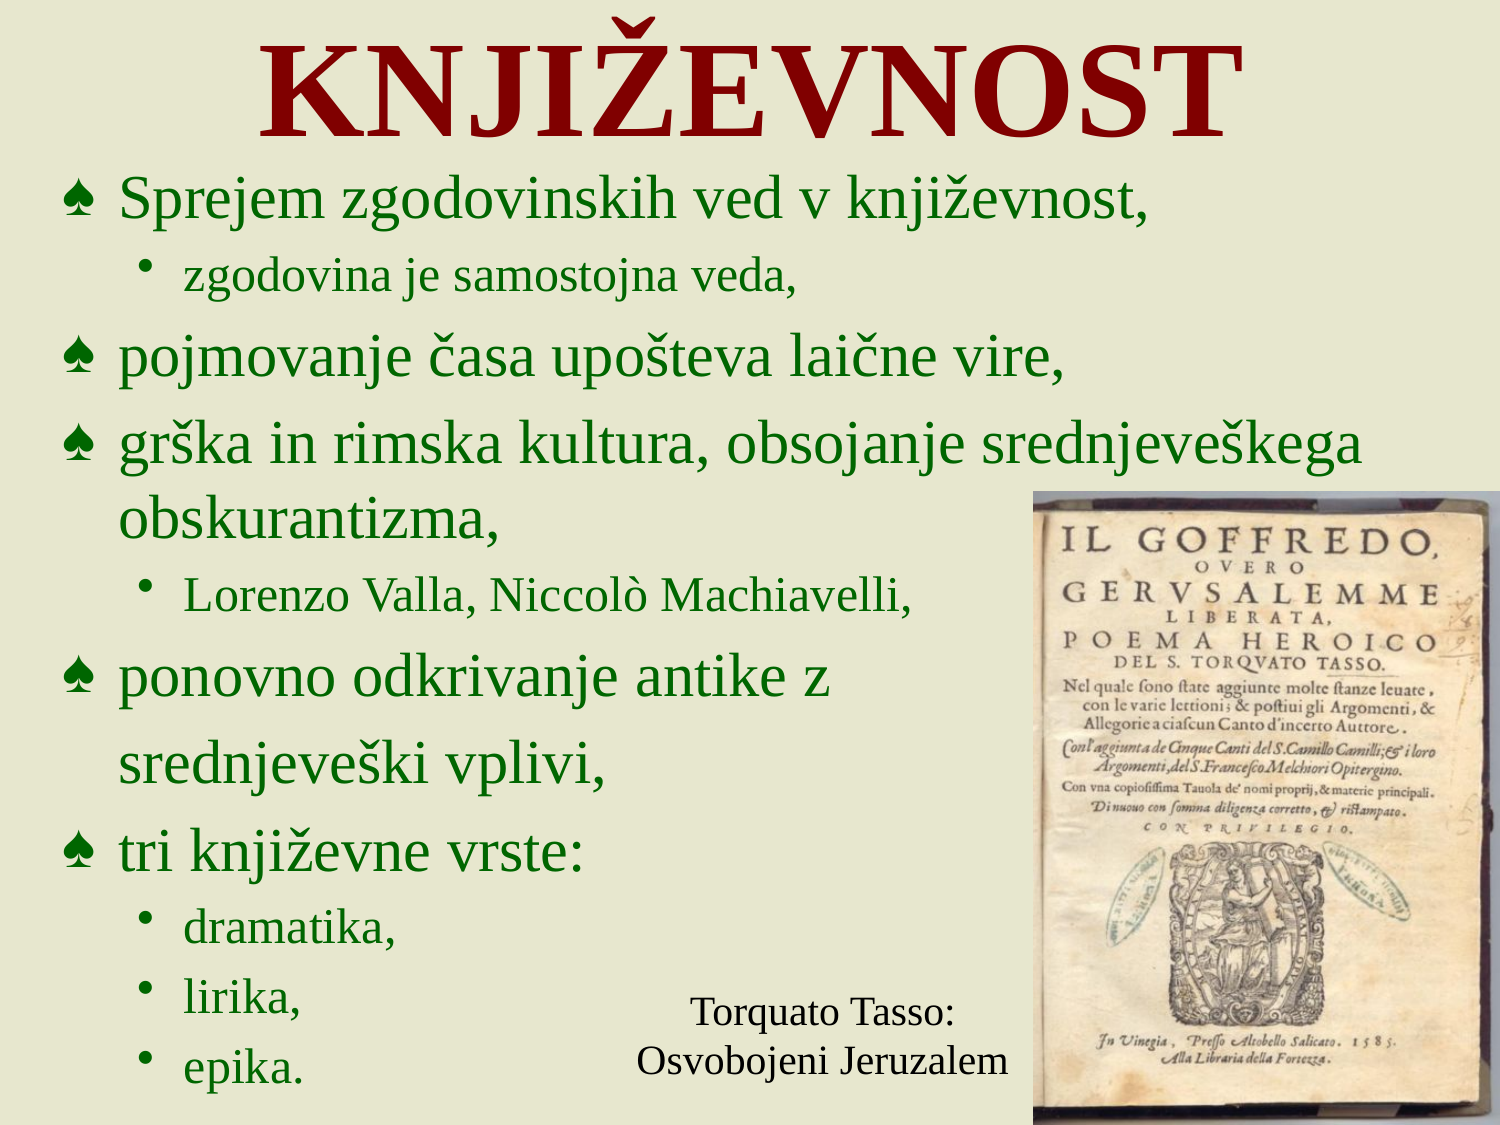

# KNJIŽEVNOST
Sprejem zgodovinskih ved v književnost,
zgodovina je samostojna veda,
pojmovanje časa upošteva laične vire,
grška in rimska kultura, obsojanje srednjeveškega obskurantizma,
Lorenzo Valla, Niccolò Machiavelli,
ponovno odkrivanje antike z
	srednjeveški vplivi,
tri književne vrste:
dramatika,
lirika,
epika.
Torquato Tasso: Osvobojeni Jeruzalem